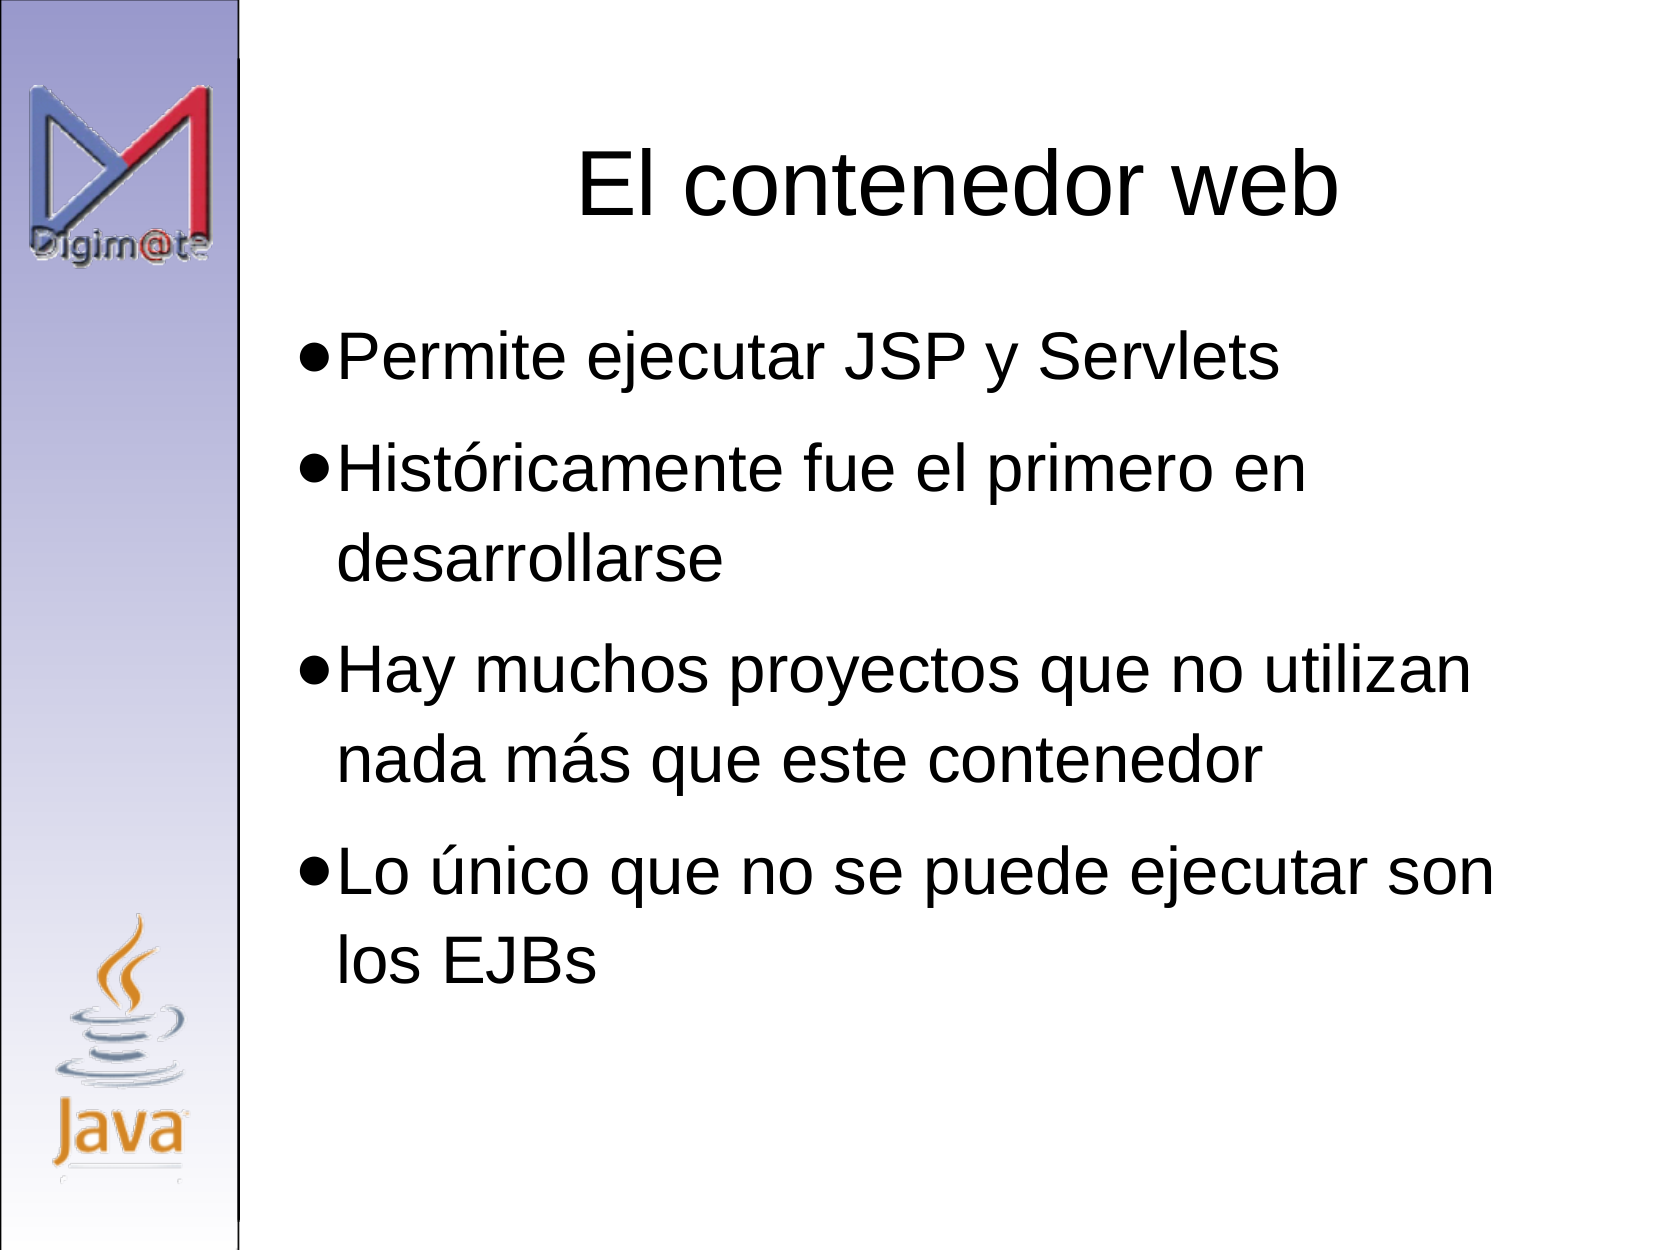

# El contenedor web
Permite ejecutar JSP y Servlets
Históricamente fue el primero en desarrollarse
Hay muchos proyectos que no utilizan nada más que este contenedor
Lo único que no se puede ejecutar son los EJBs